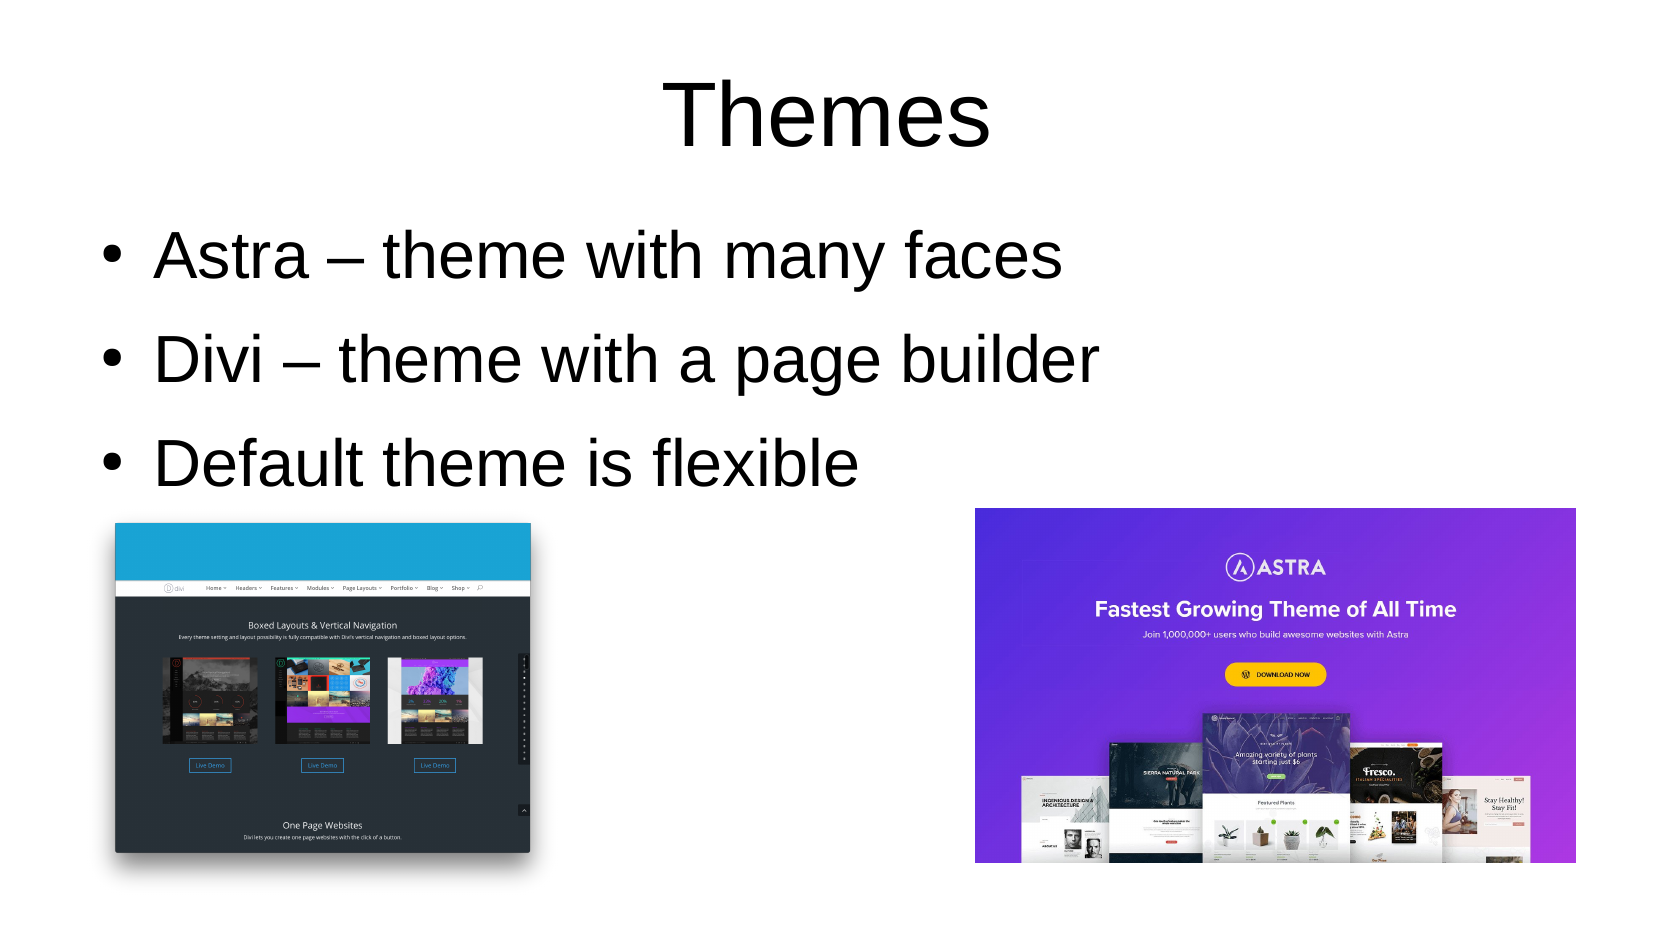

# Themes
Astra – theme with many faces
Divi – theme with a page builder
Default theme is flexible